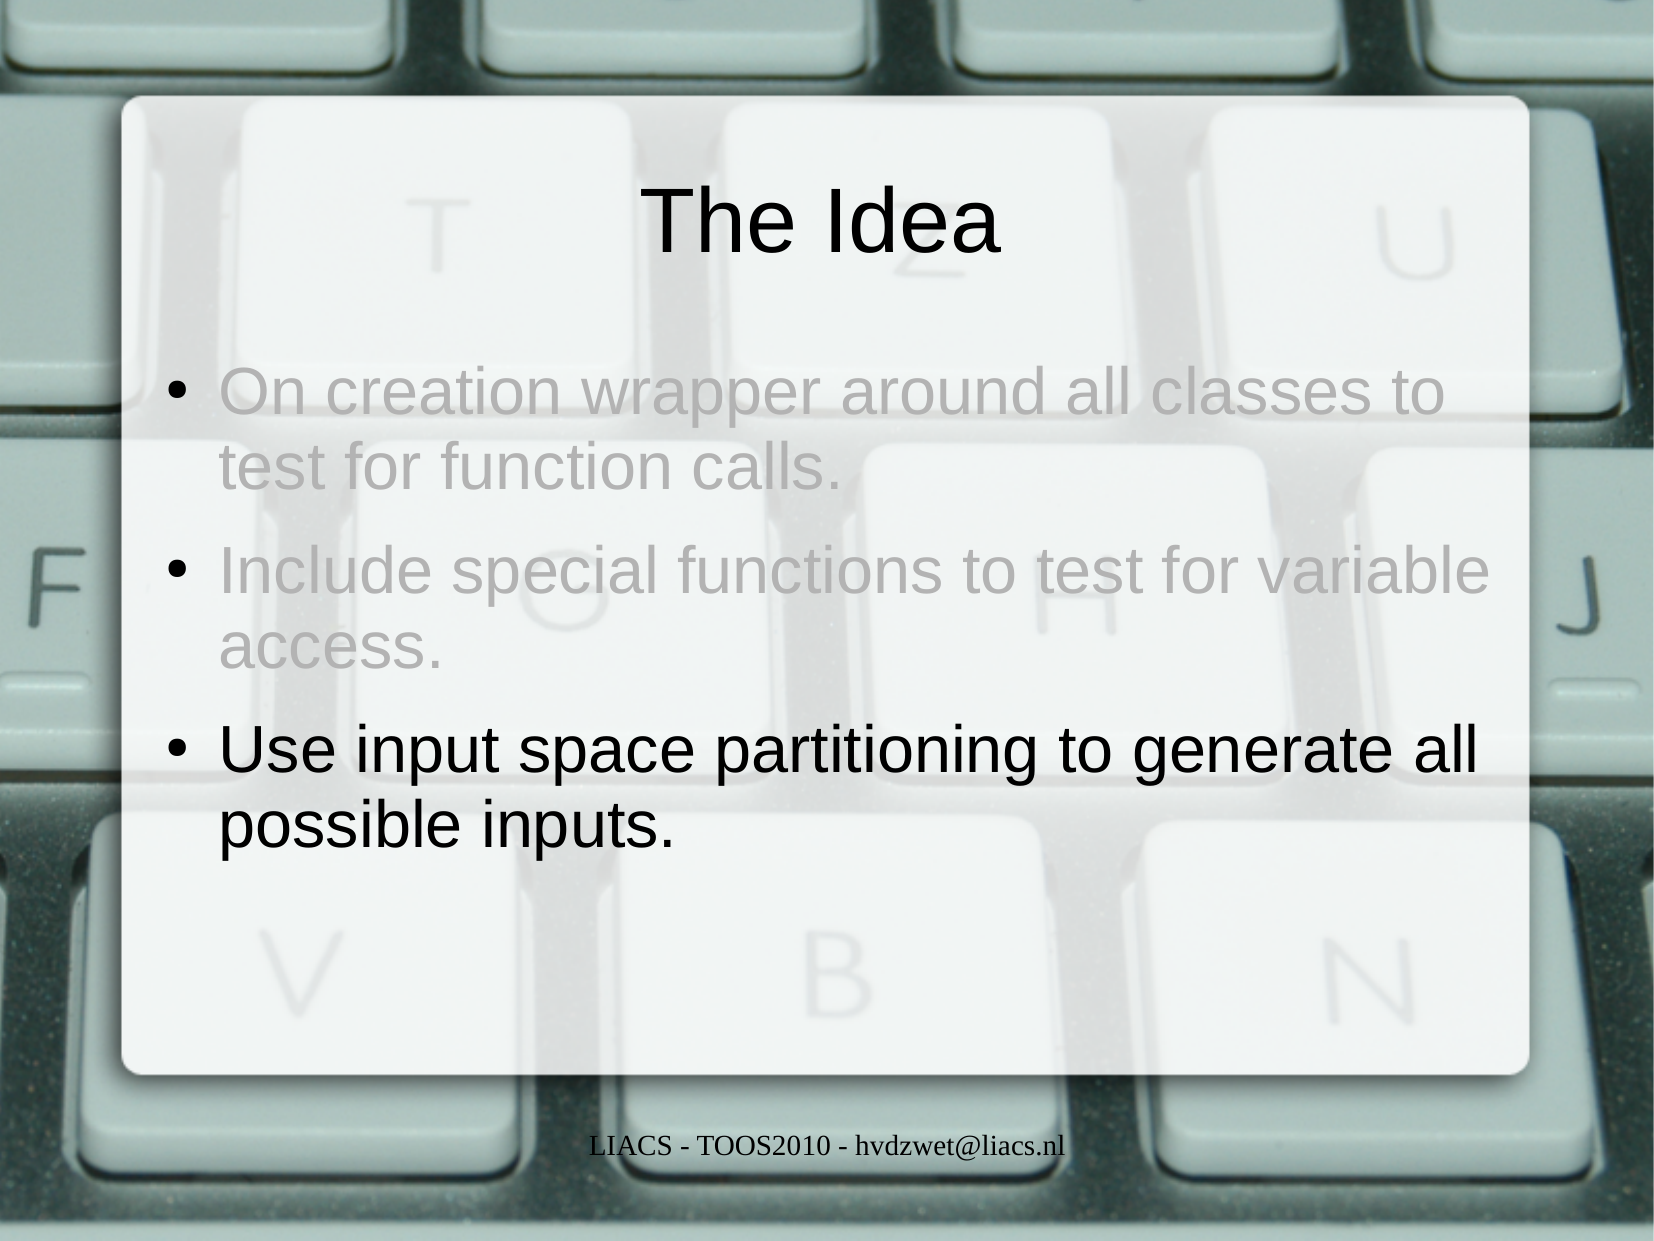

# The Idea
On creation wrapper around all classes to test for function calls.
Include special functions to test for variable access.
Use input space partitioning to generate all possible inputs.
LIACS - TOOS2010 - hvdzwet@liacs.nl